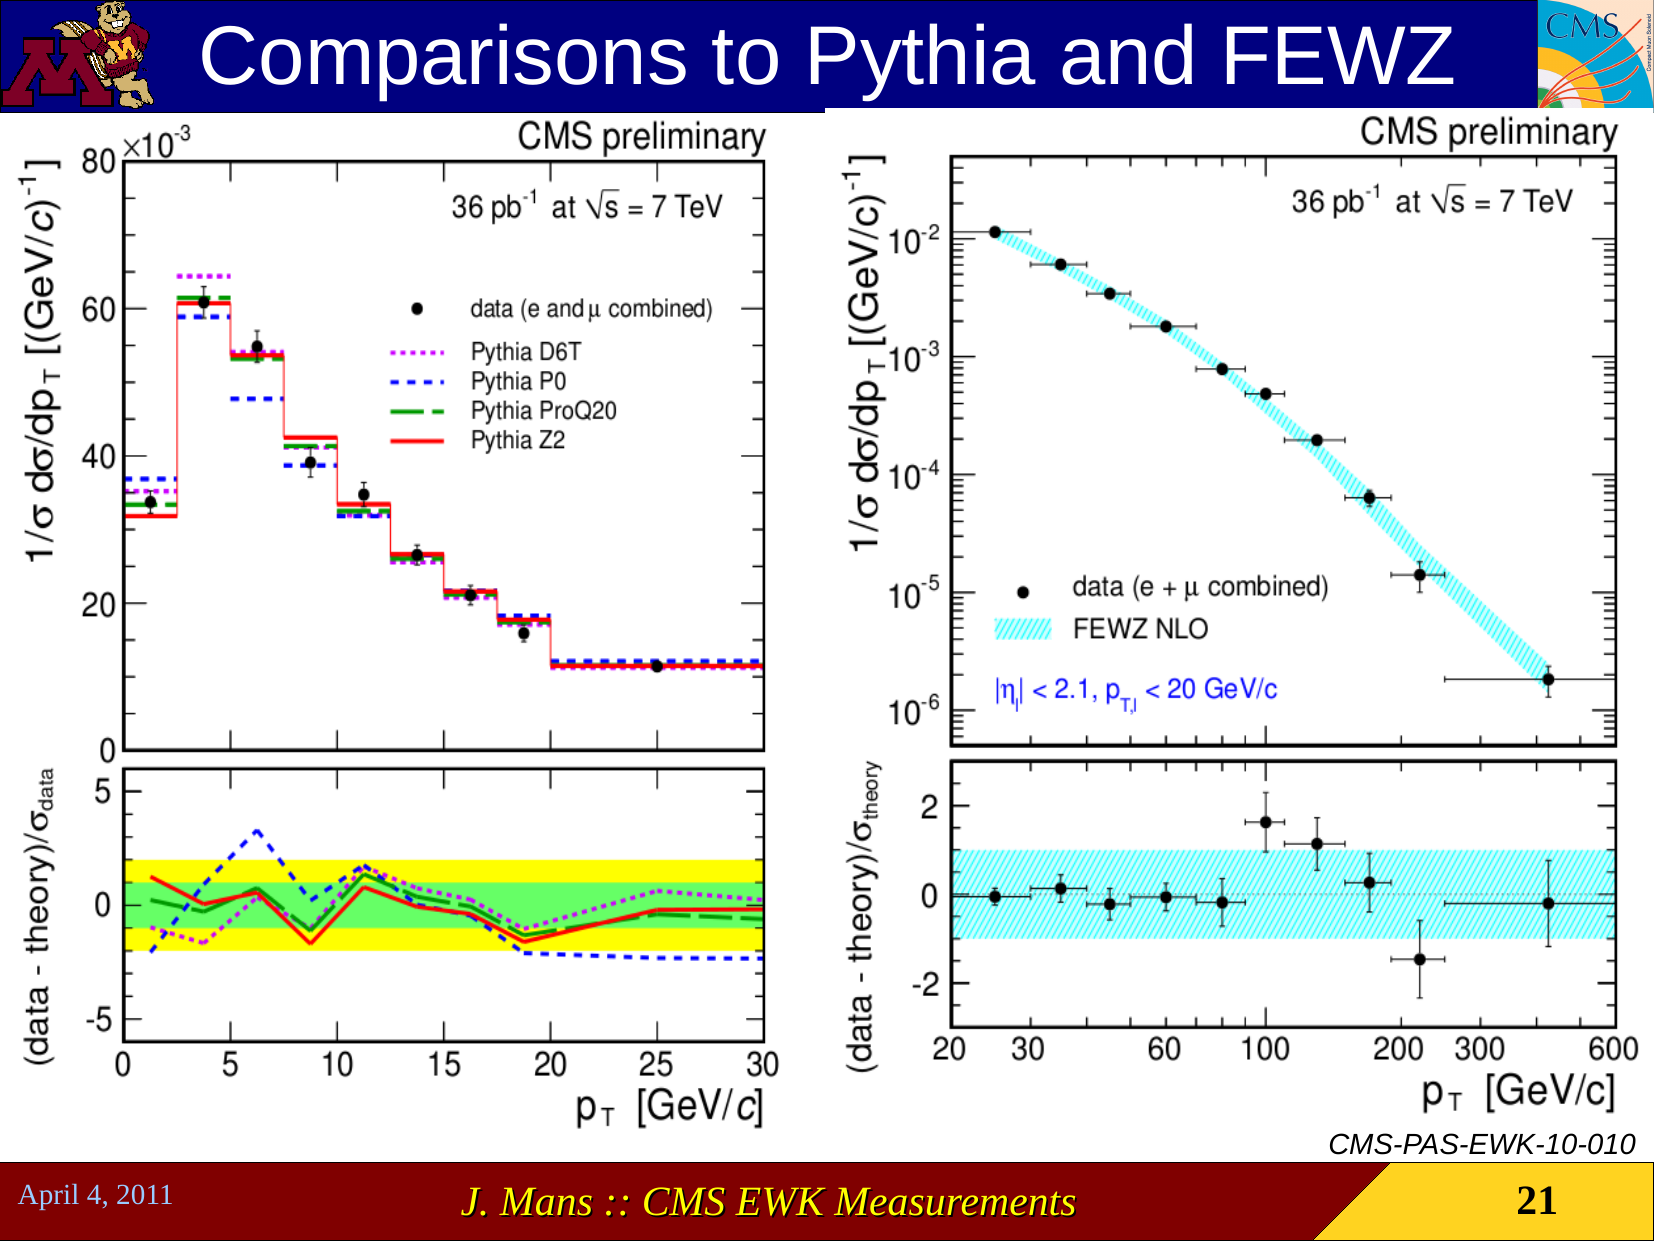

# Comparisons to Pythia and FEWZ
CMS-PAS-EWK-10-010
J. Mans :: CMS EWK Measurements
21
April 4, 2011